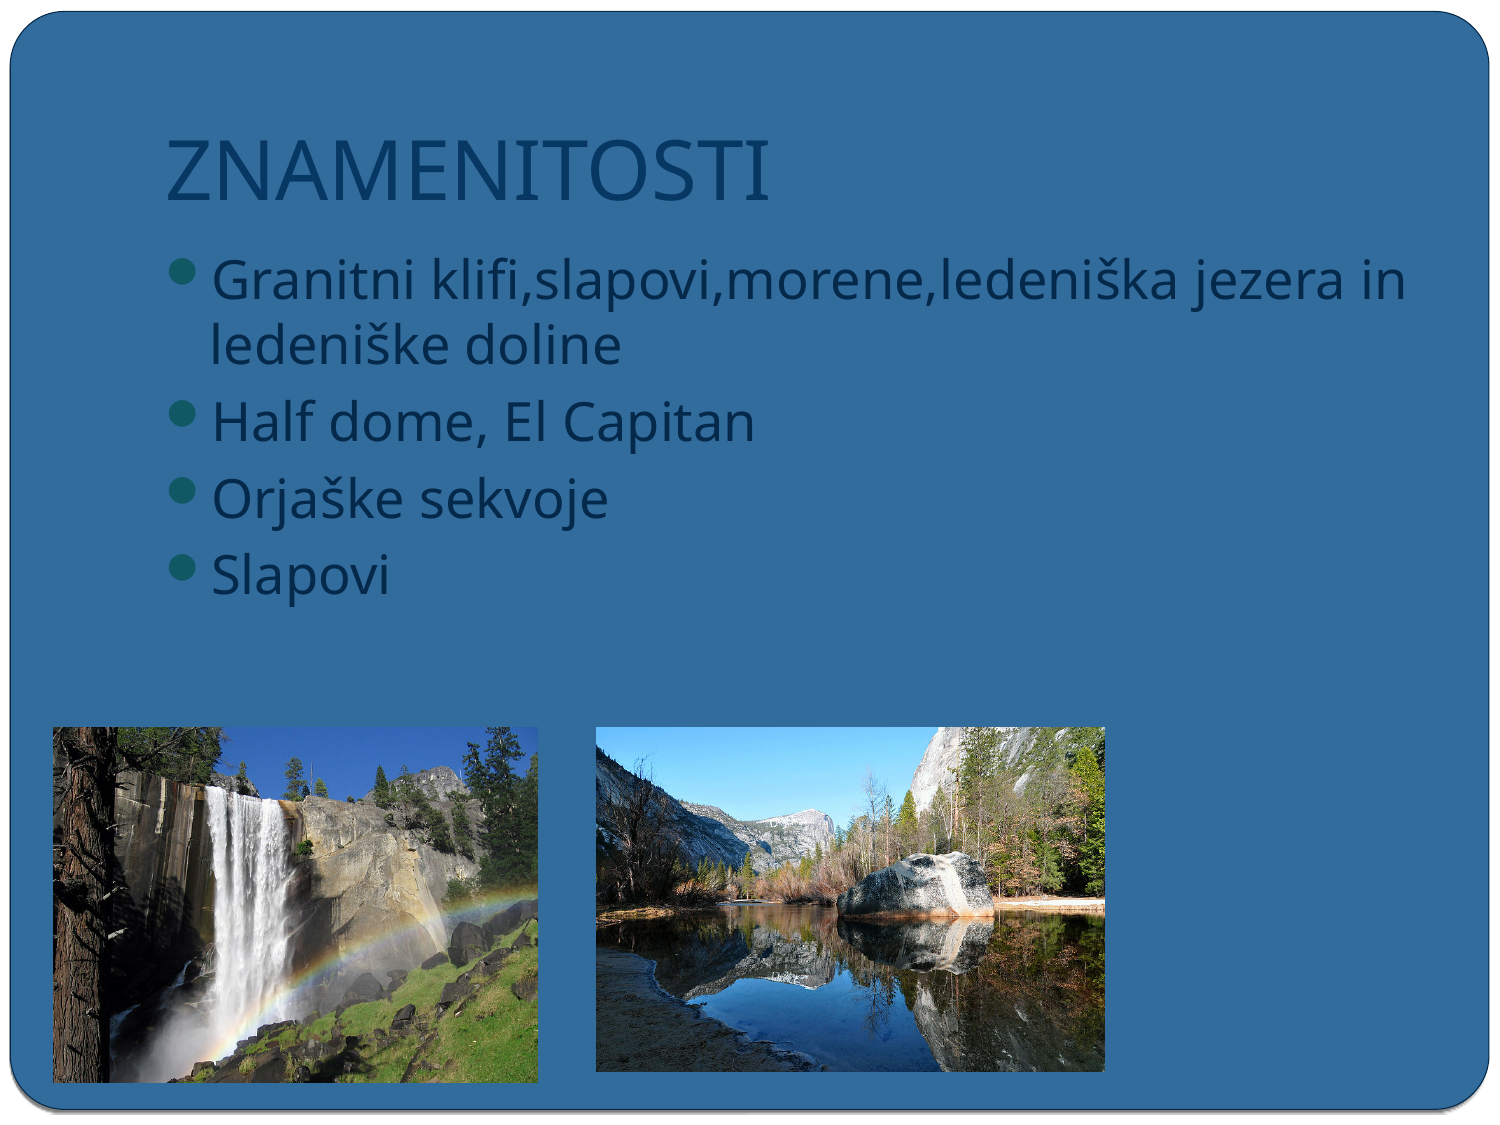

# ZNAMENITOSTI
Granitni klifi,slapovi,morene,ledeniška jezera in ledeniške doline
Half dome, El Capitan
Orjaške sekvoje
Slapovi